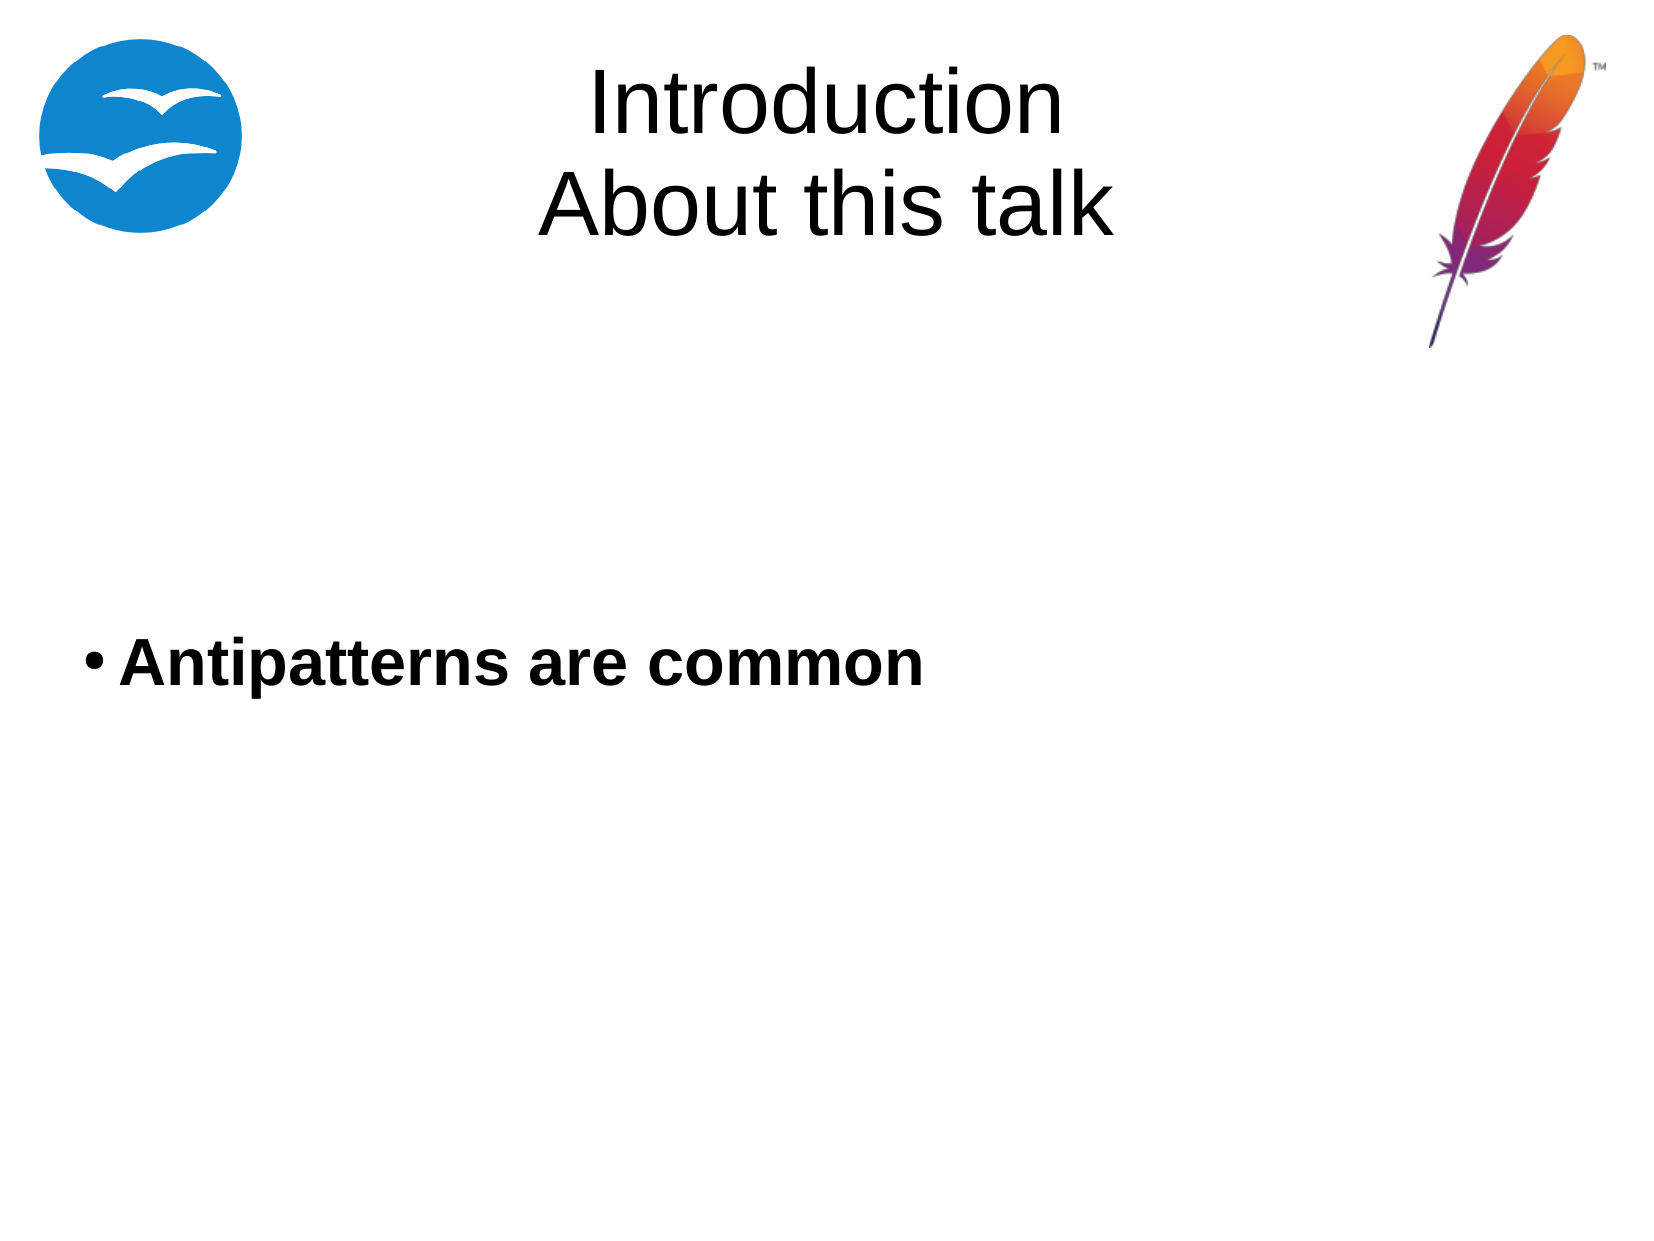

# Introduction About this talk
Antipatterns are common